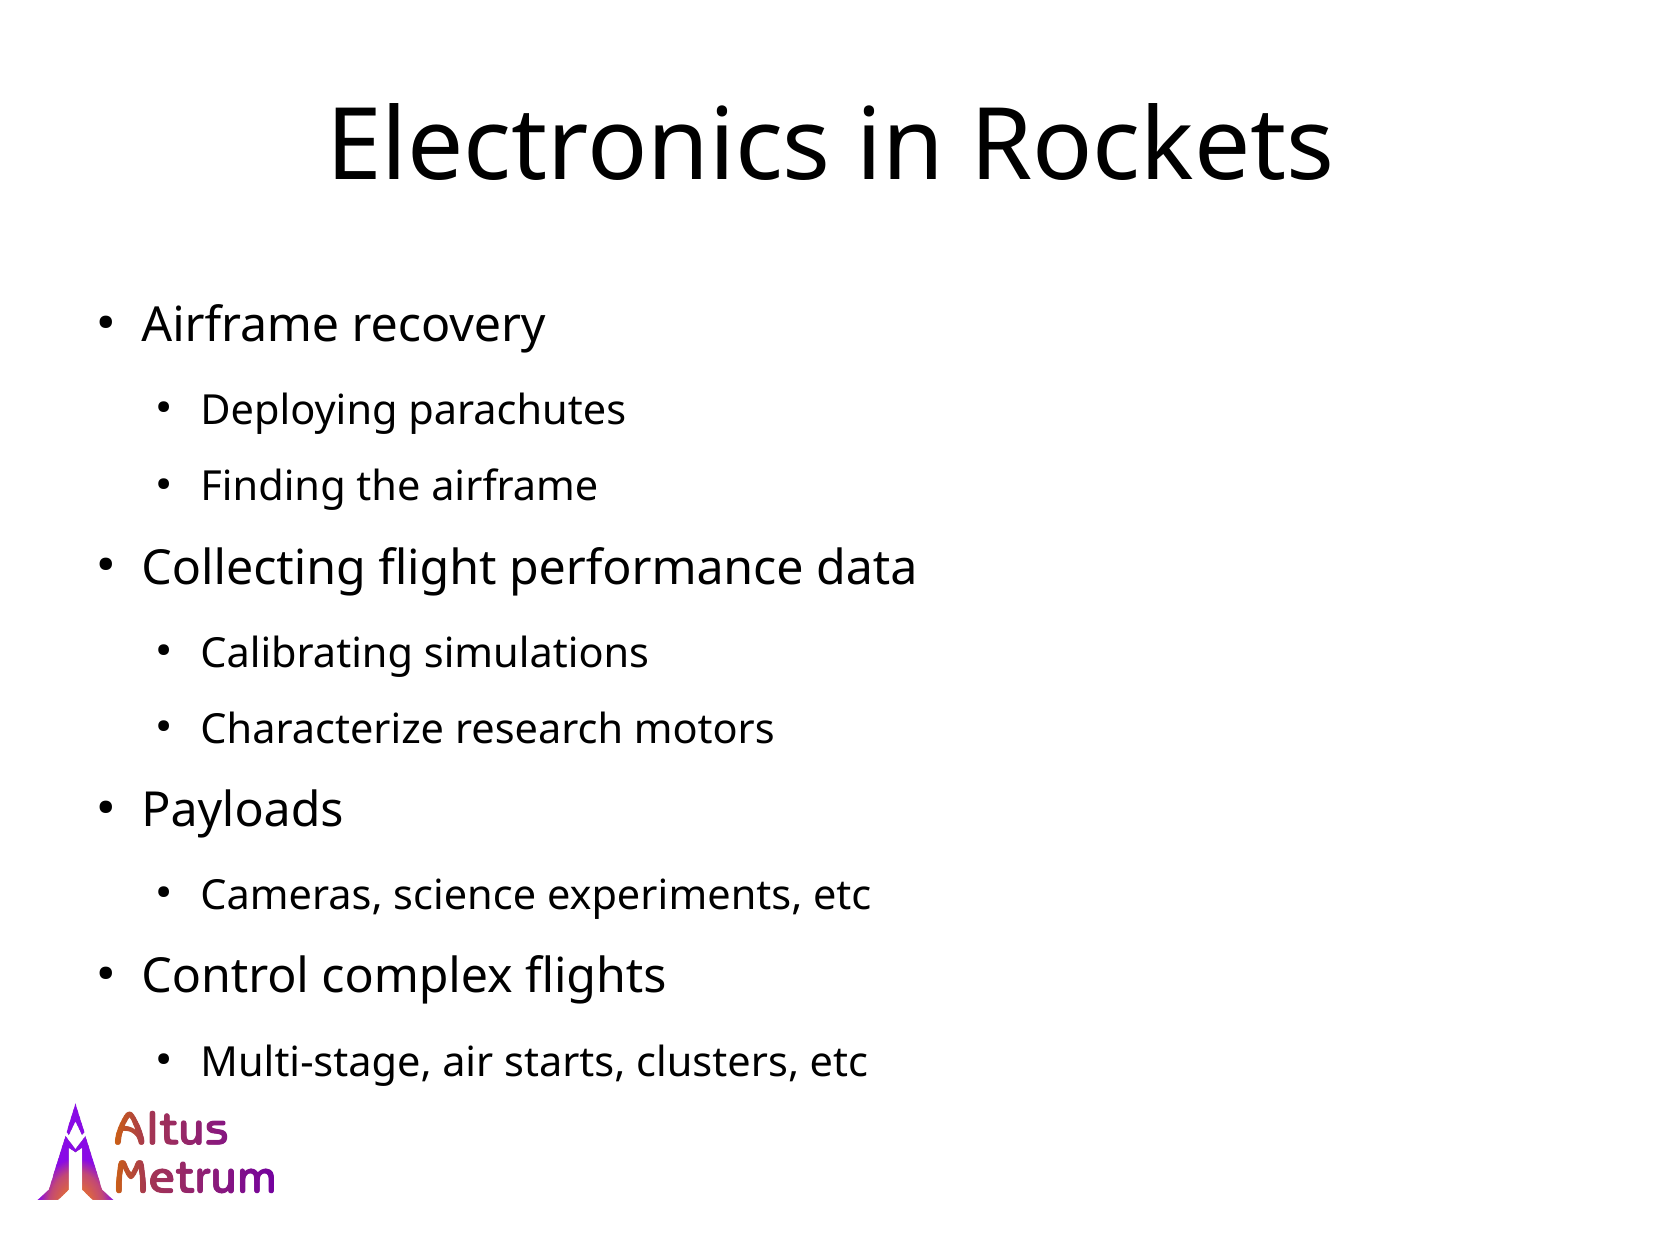

# Electronics in Rockets
Airframe recovery
Deploying parachutes
Finding the airframe
Collecting flight performance data
Calibrating simulations
Characterize research motors
Payloads
Cameras, science experiments, etc
Control complex flights
Multi-stage, air starts, clusters, etc